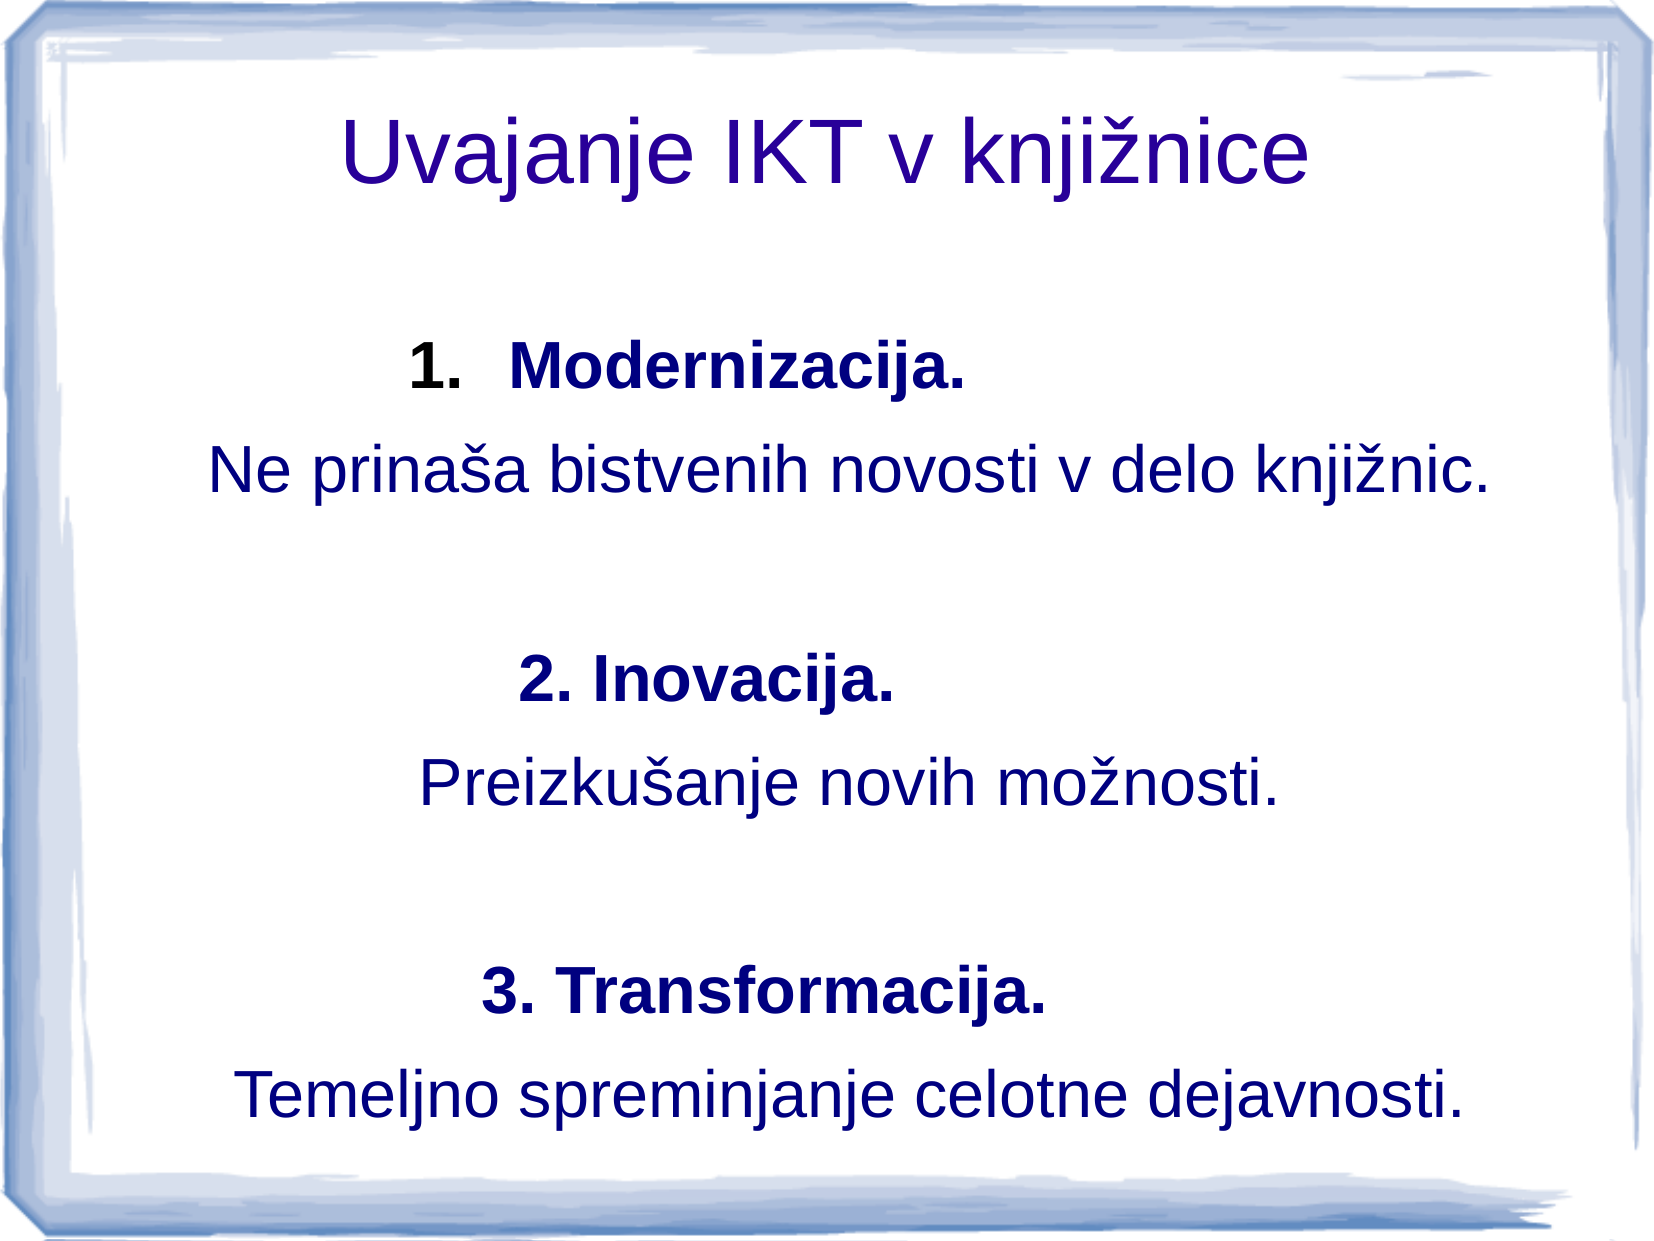

# Uvajanje IKT v knjižnice
Modernizacija.
Ne prinaša bistvenih novosti v delo knjižnic.
2. Inovacija.
Preizkušanje novih možnosti.
3. Transformacija.
Temeljno spreminjanje celotne dejavnosti.